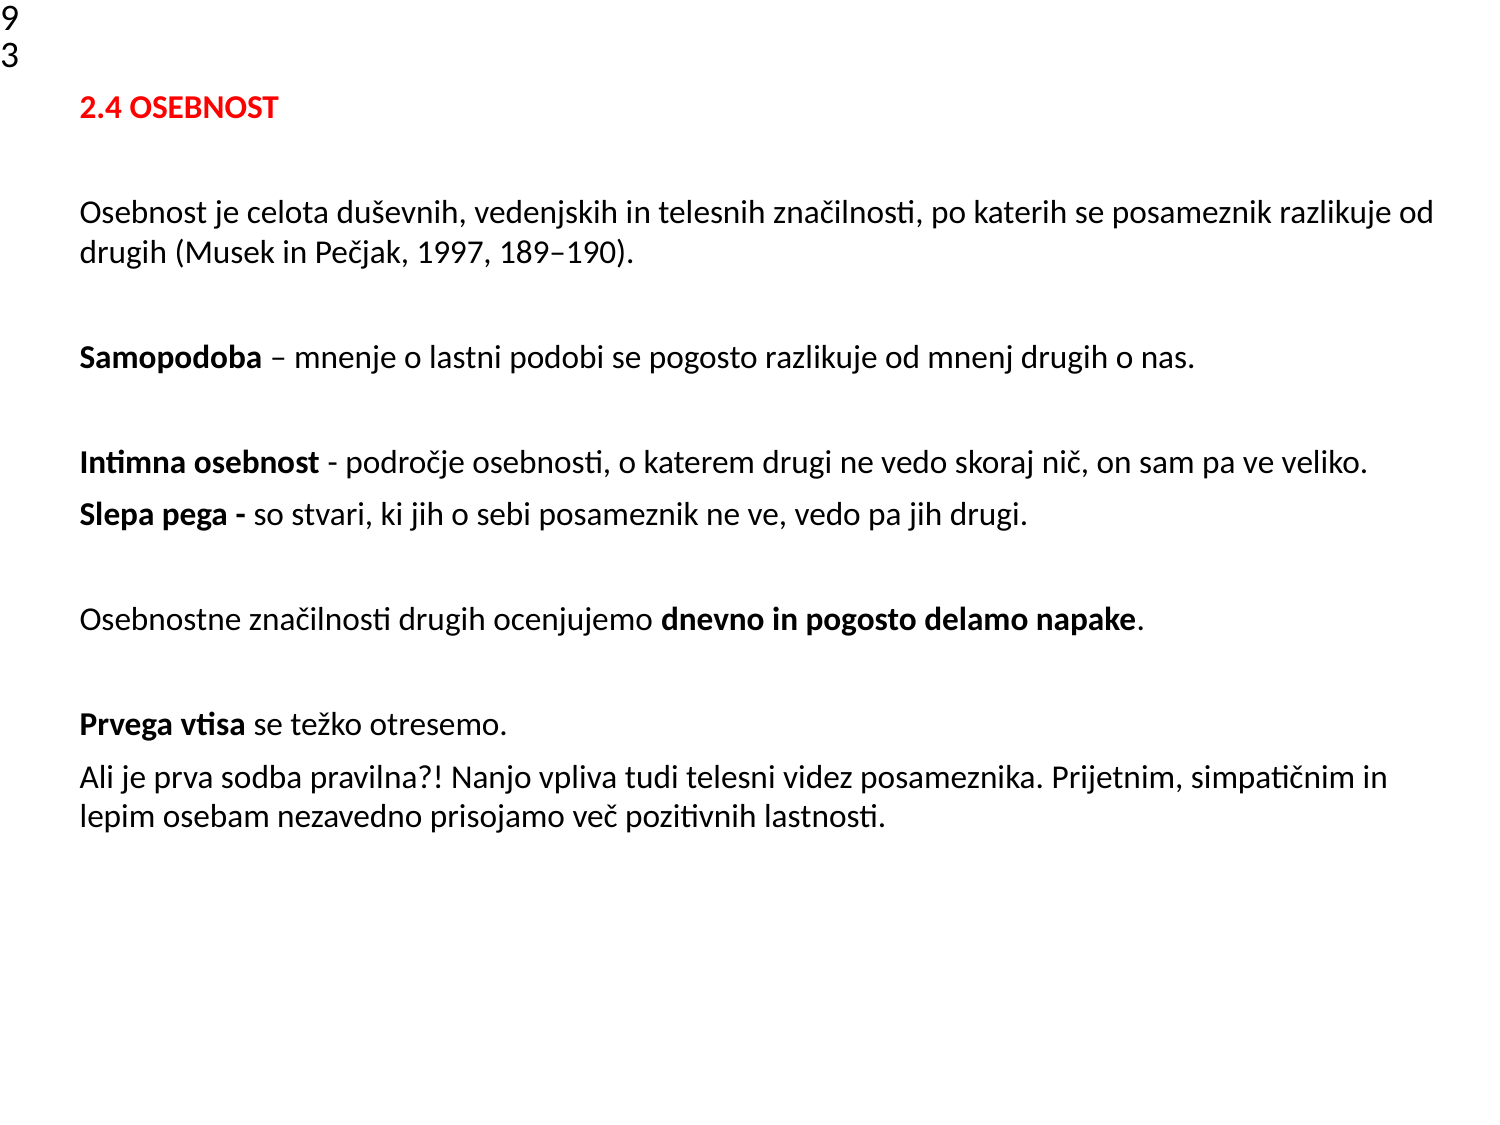

2.4 OSEBNOST
Osebnost je celota duševnih, vedenjskih in telesnih značilnosti, po katerih se posameznik razlikuje od drugih (Musek in Pečjak, 1997, 189–190).
Samopodoba – mnenje o lastni podobi se pogosto razlikuje od mnenj drugih o nas.
Intimna osebnost - področje osebnosti, o katerem drugi ne vedo skoraj nič, on sam pa ve veliko.
Slepa pega - so stvari, ki jih o sebi posameznik ne ve, vedo pa jih drugi.
Osebnostne značilnosti drugih ocenjujemo dnevno in pogosto delamo napake.
Prvega vtisa se težko otresemo.
Ali je prva sodba pravilna?! Nanjo vpliva tudi telesni videz posameznika. Prijetnim, simpatičnim in lepim osebam nezavedno prisojamo več pozitivnih lastnosti.